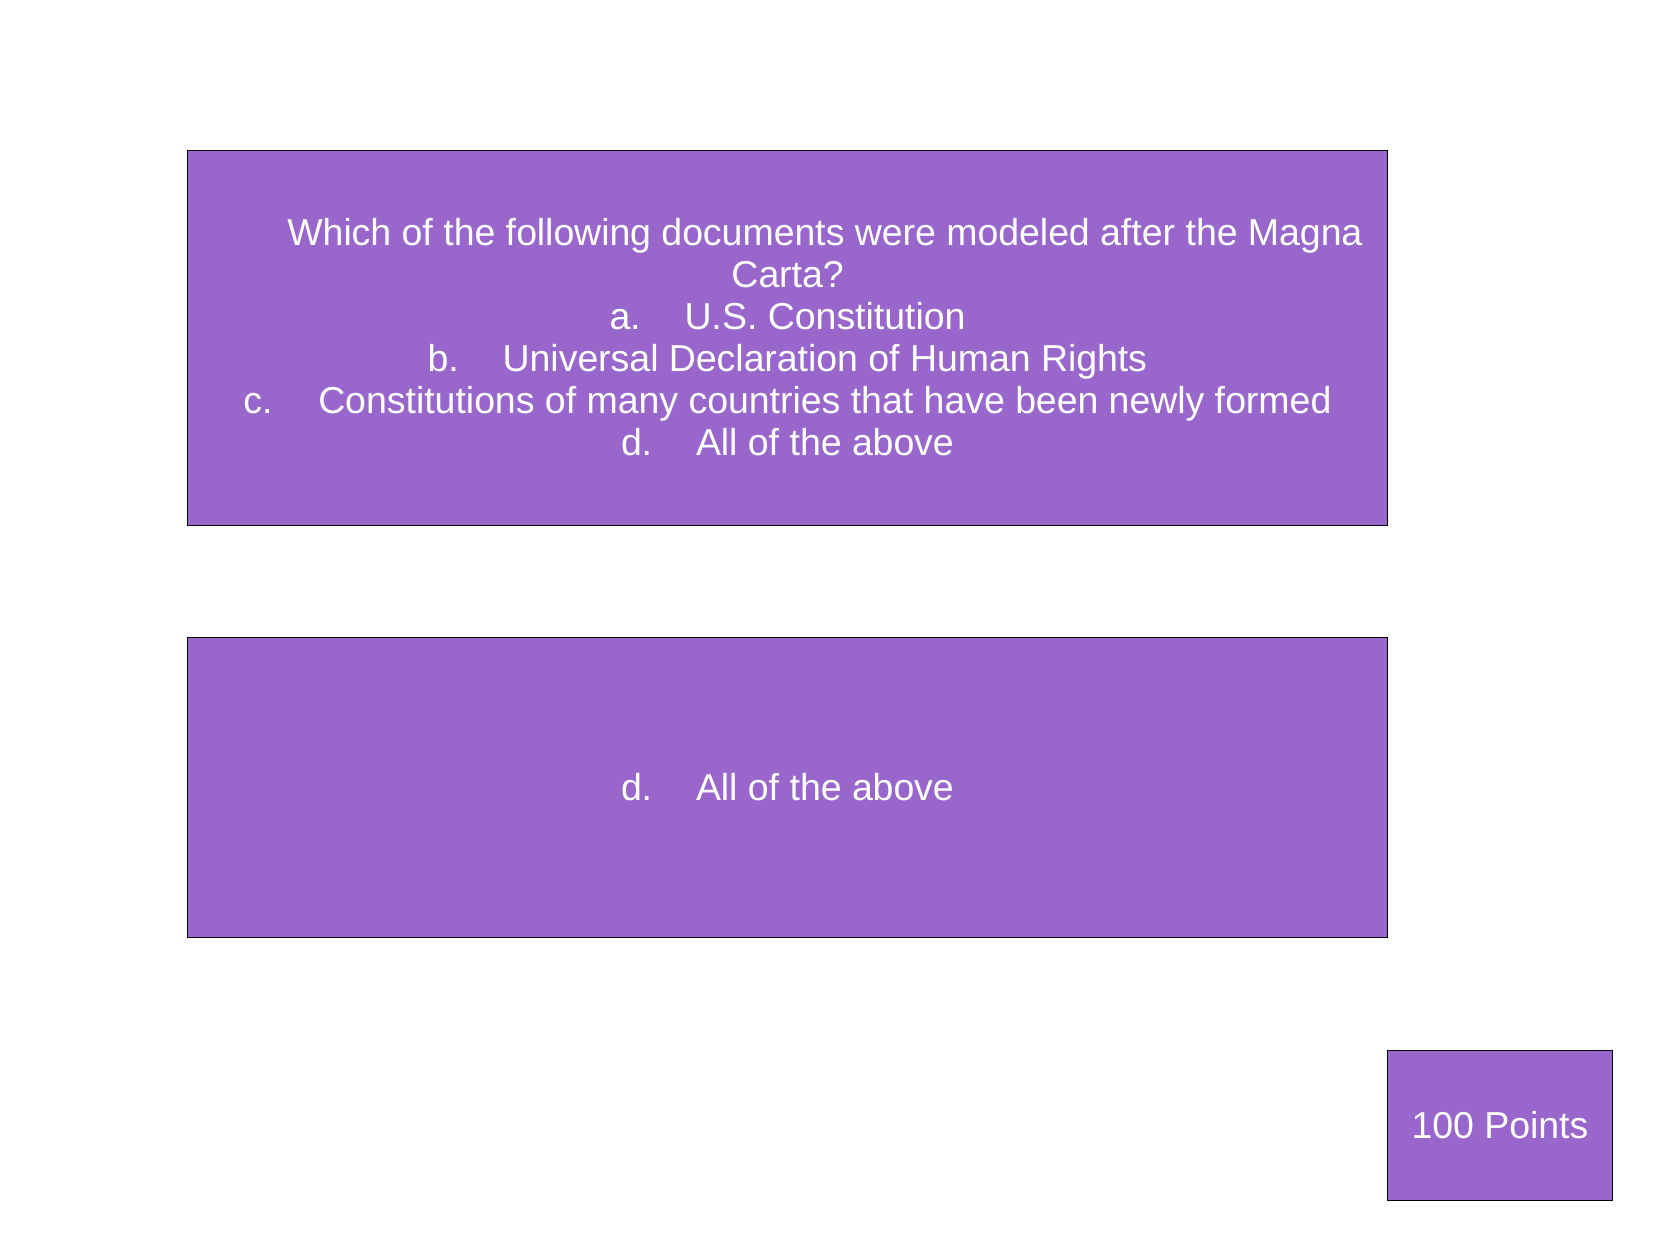

Which of the following documents were modeled after the Magna Carta?
a.	U.S. Constitution
b.	Universal Declaration of Human Rights
c.	Constitutions of many countries that have been newly formed
d.	All of the above
d.	All of the above
100 Points